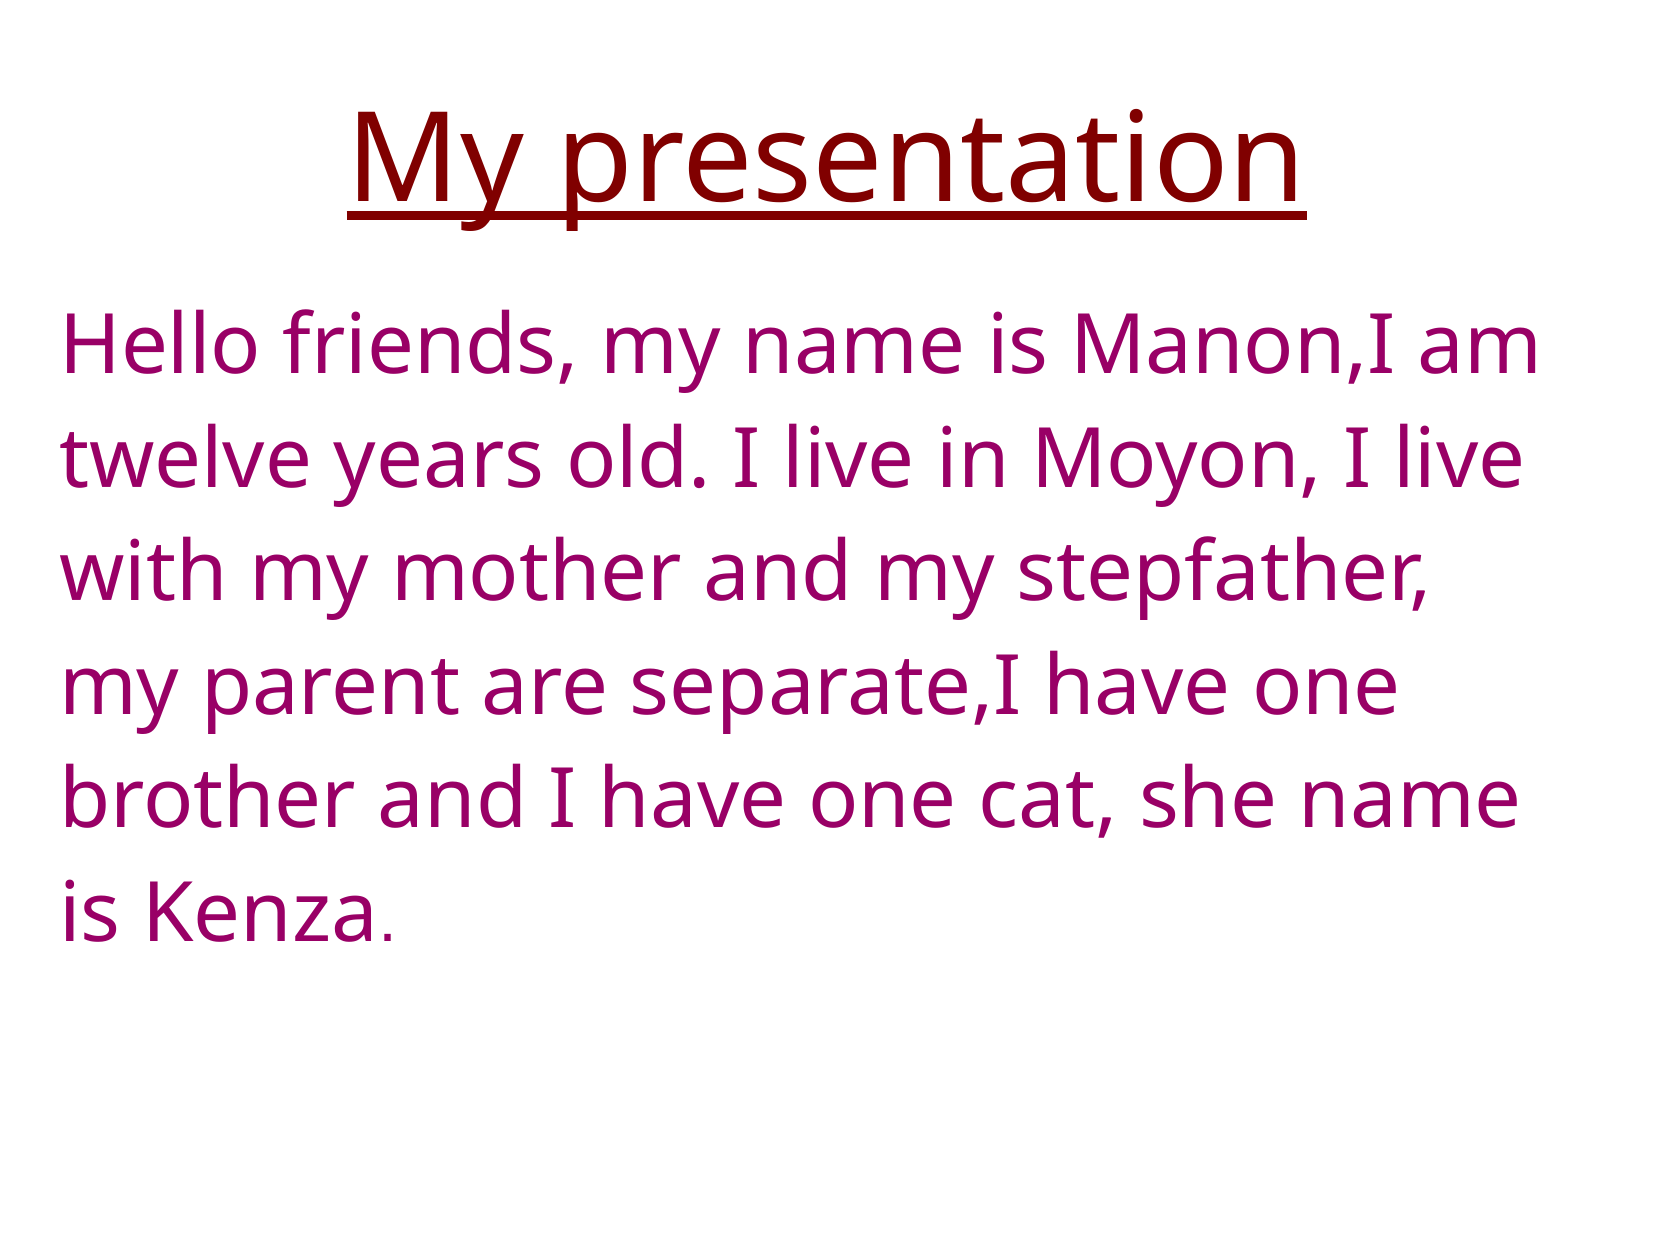

# My presentation
Hello friends, my name is Manon,I am twelve years old. I live in Moyon, I live with my mother and my stepfather, my parent are separate,I have one brother and I have one cat, she name is Kenza.